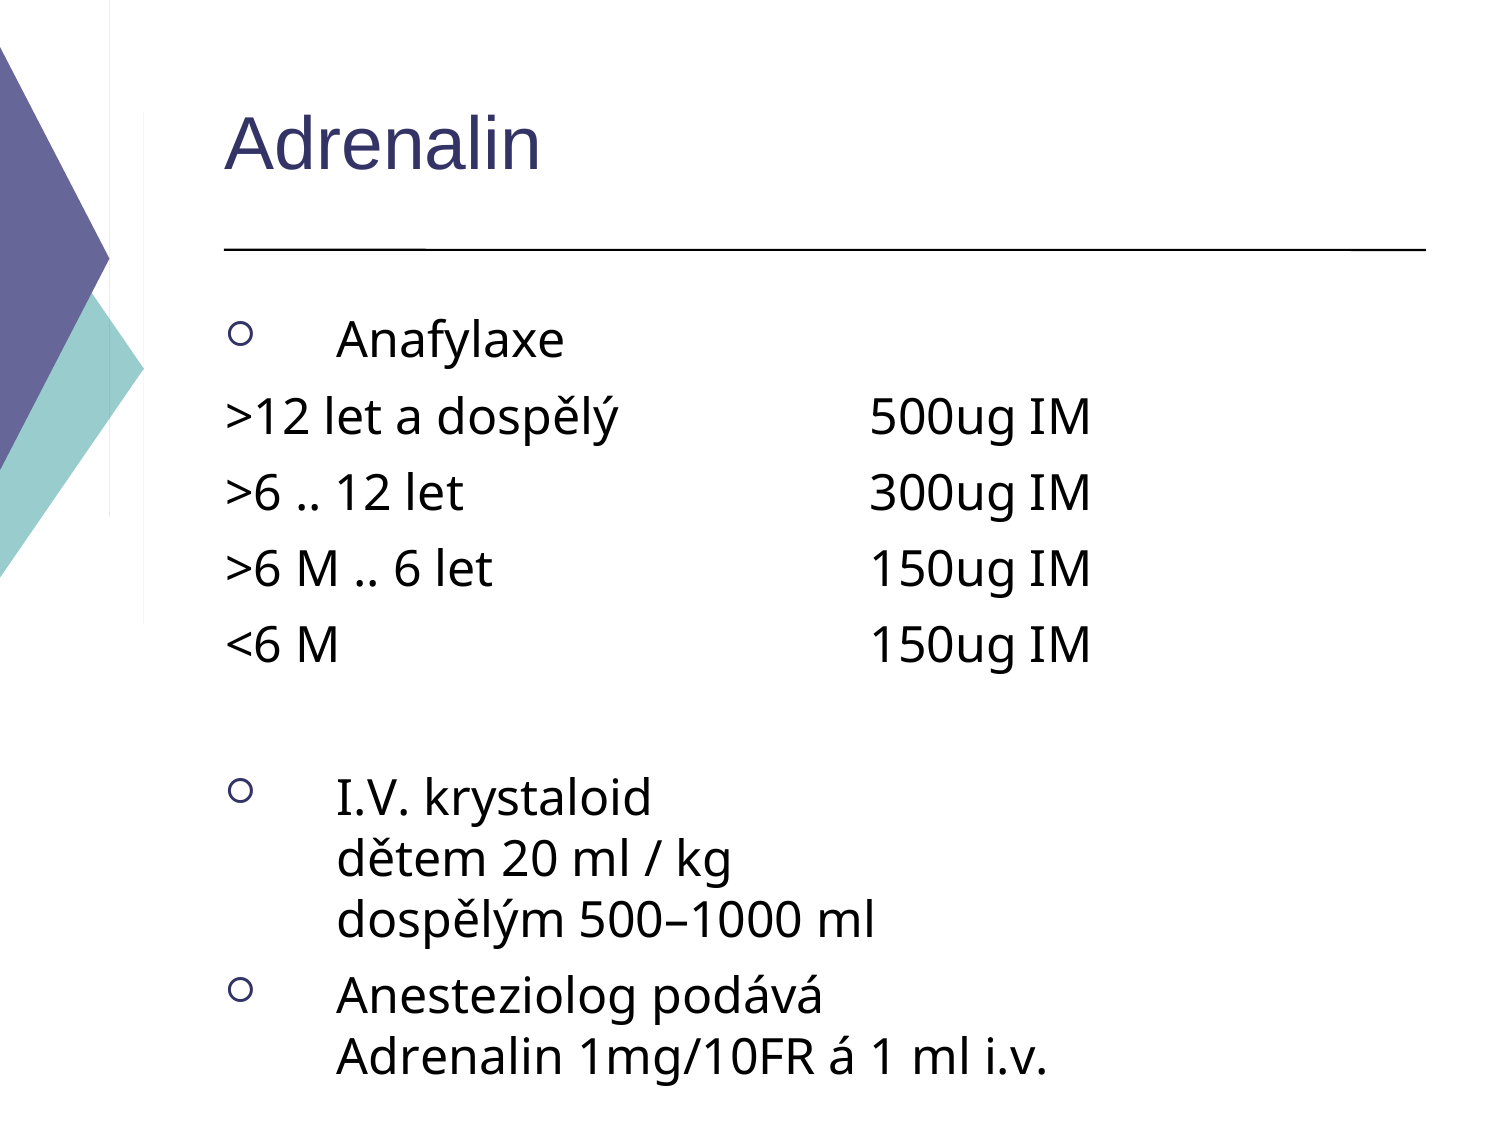

# Adrenalin
Anafylaxe
>12 let a dospělý 		 		500ug IM
>6 .. 12 let 						300ug IM
>6 M .. 6 let			 			150ug IM
<6 M		 						150ug IM
I.V. krystaloid
dětem 20 ml / kg
dospělým 500–1000 ml
Anesteziolog podává
Adrenalin 1mg/10FR á 1 ml i.v.